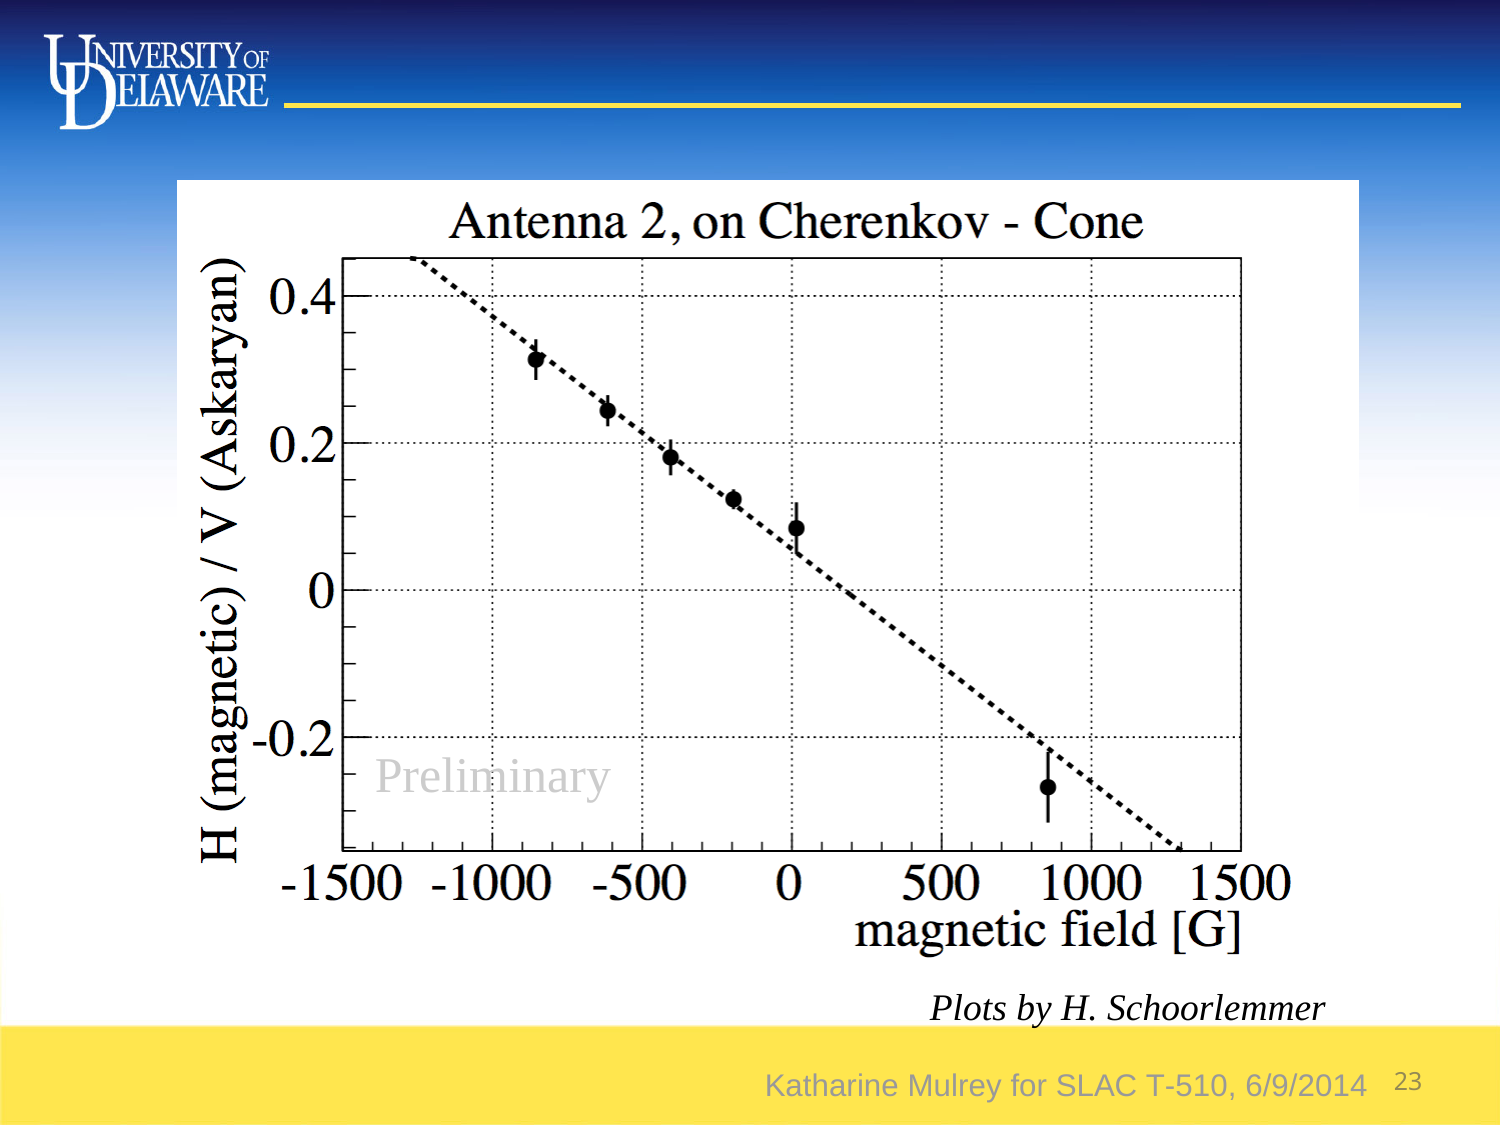

Preliminary
Plots by H. Schoorlemmer
23
Katharine Mulrey for SLAC T-510, 6/9/2014